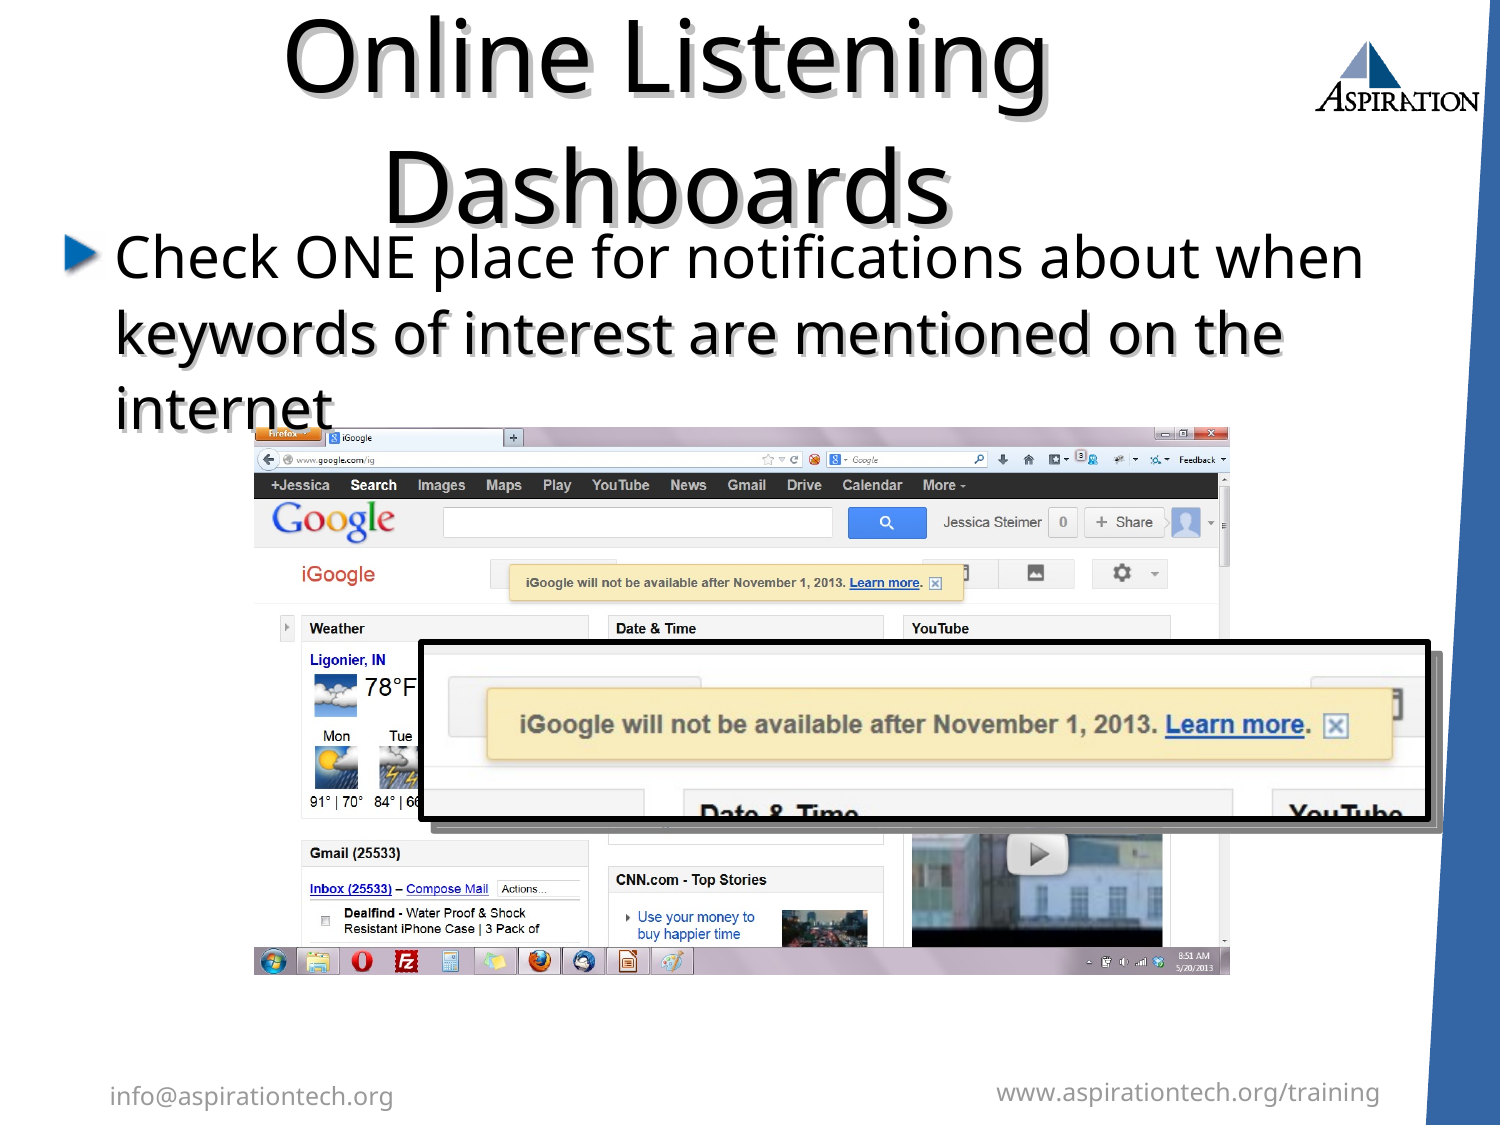

# Online Listening Dashboards
Check ONE place for notifications about when keywords of interest are mentioned on the internet